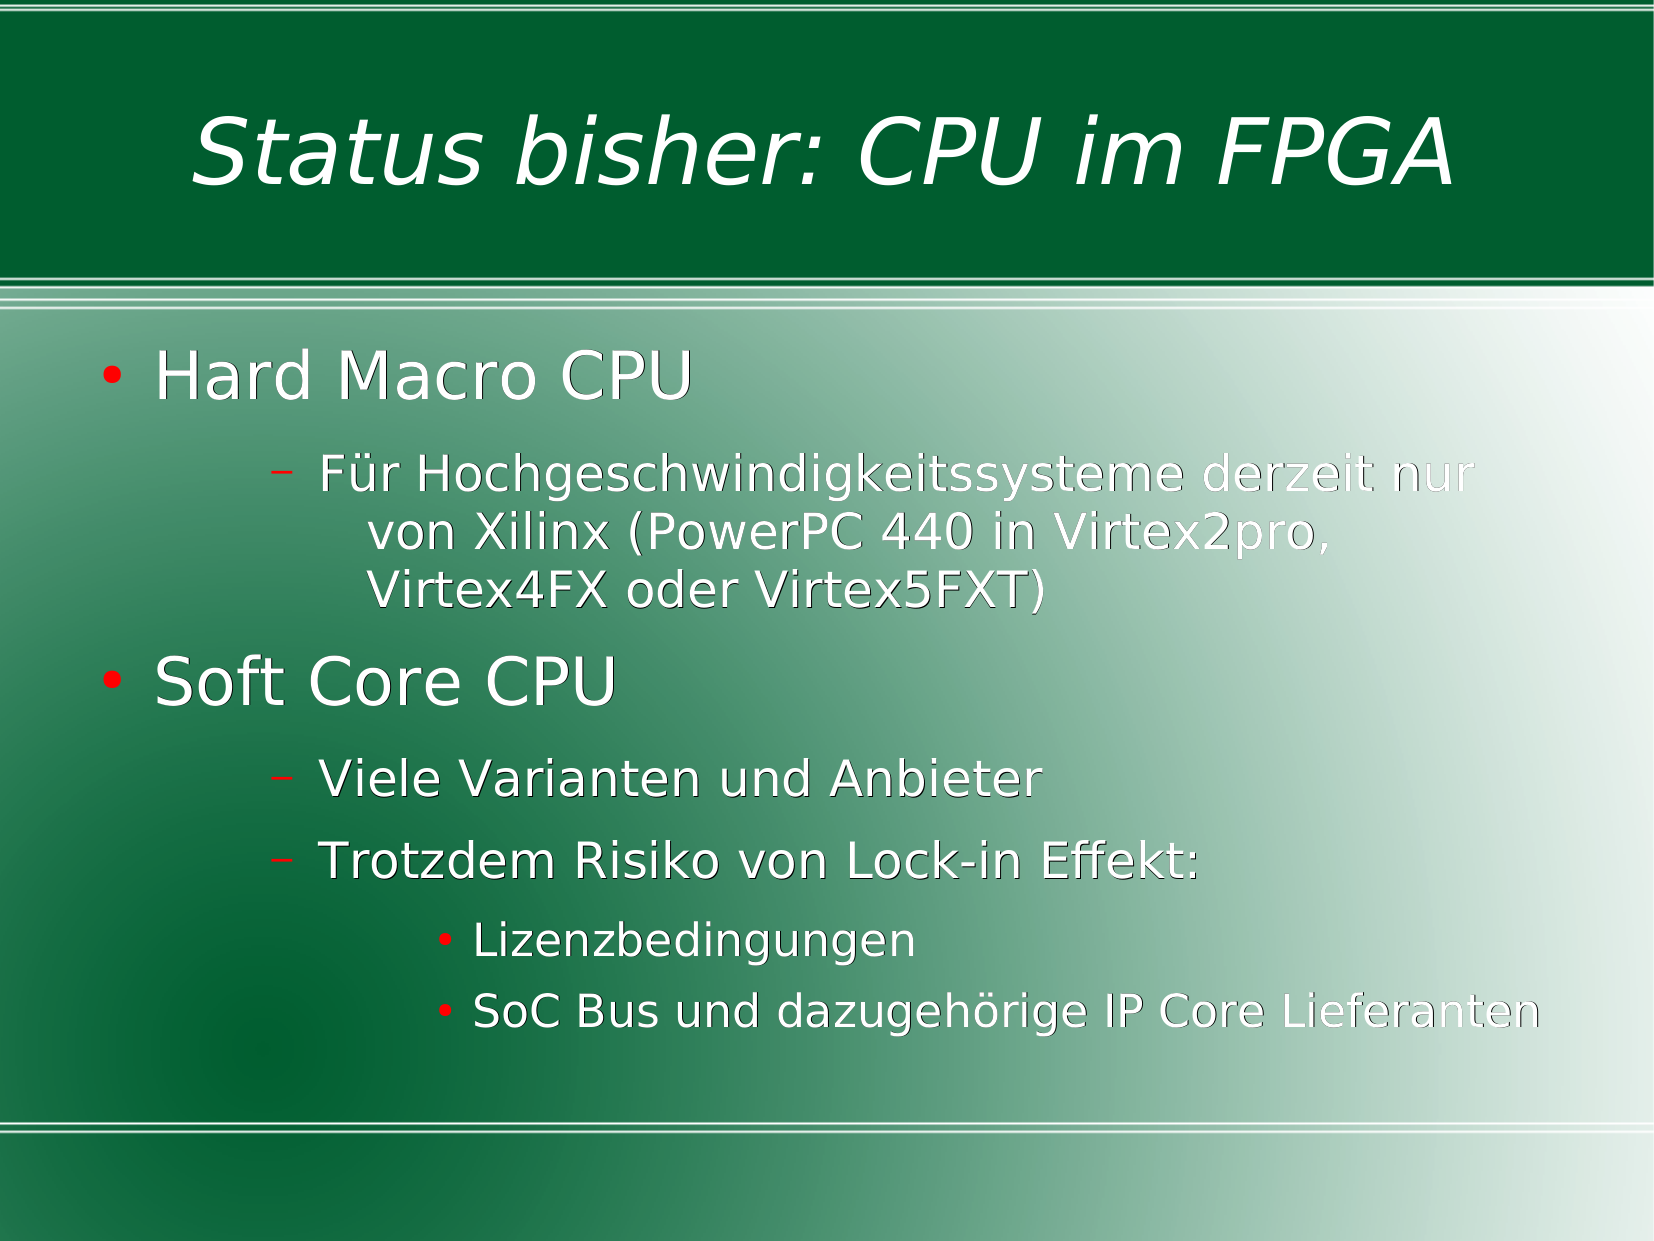

# Status bisher: CPU im FPGA
Hard Macro CPU
Für Hochgeschwindigkeitssysteme derzeit nur von Xilinx (PowerPC 440 in Virtex2pro, Virtex4FX oder Virtex5FXT)
Soft Core CPU
Viele Varianten und Anbieter
Trotzdem Risiko von Lock-in Effekt:
Lizenzbedingungen
SoC Bus und dazugehörige IP Core Lieferanten